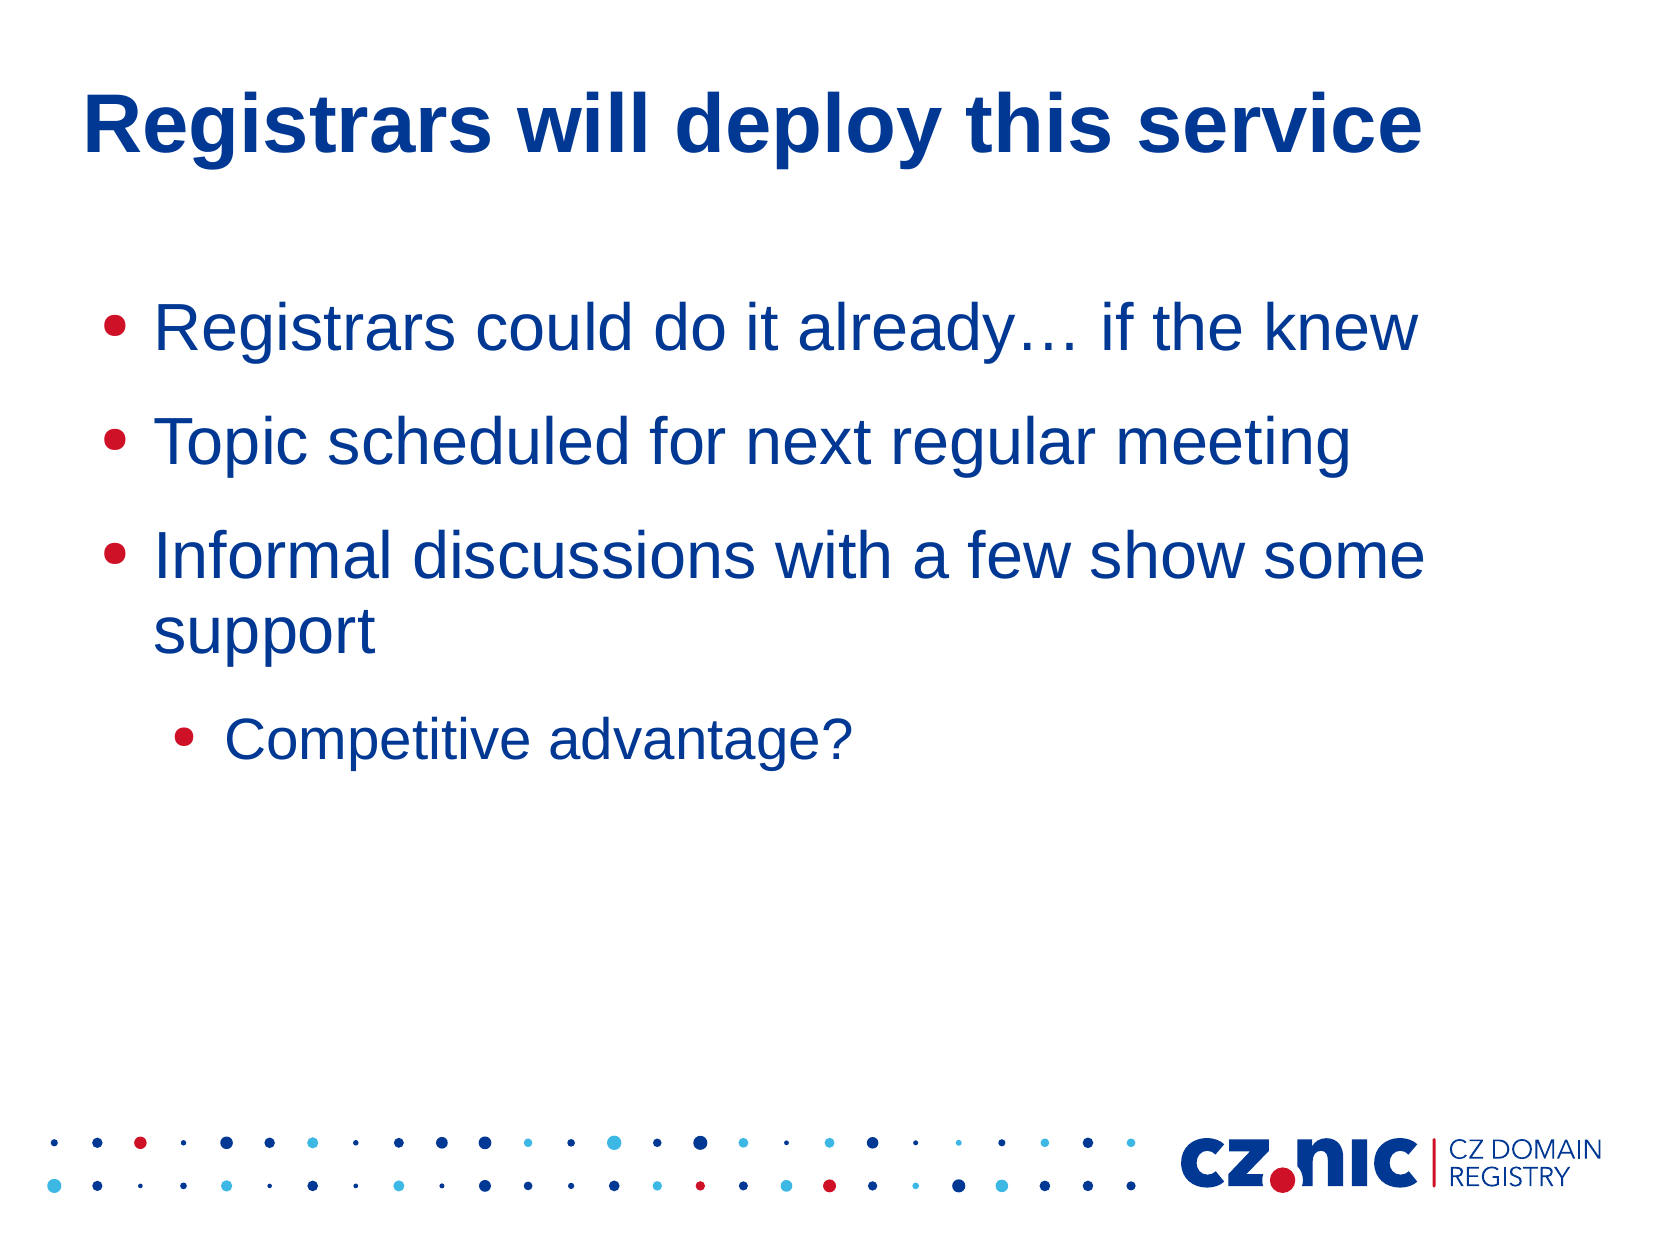

# Registrars will deploy this service
Registrars could do it already… if the knew
Topic scheduled for next regular meeting
Informal discussions with a few show some support
Competitive advantage?